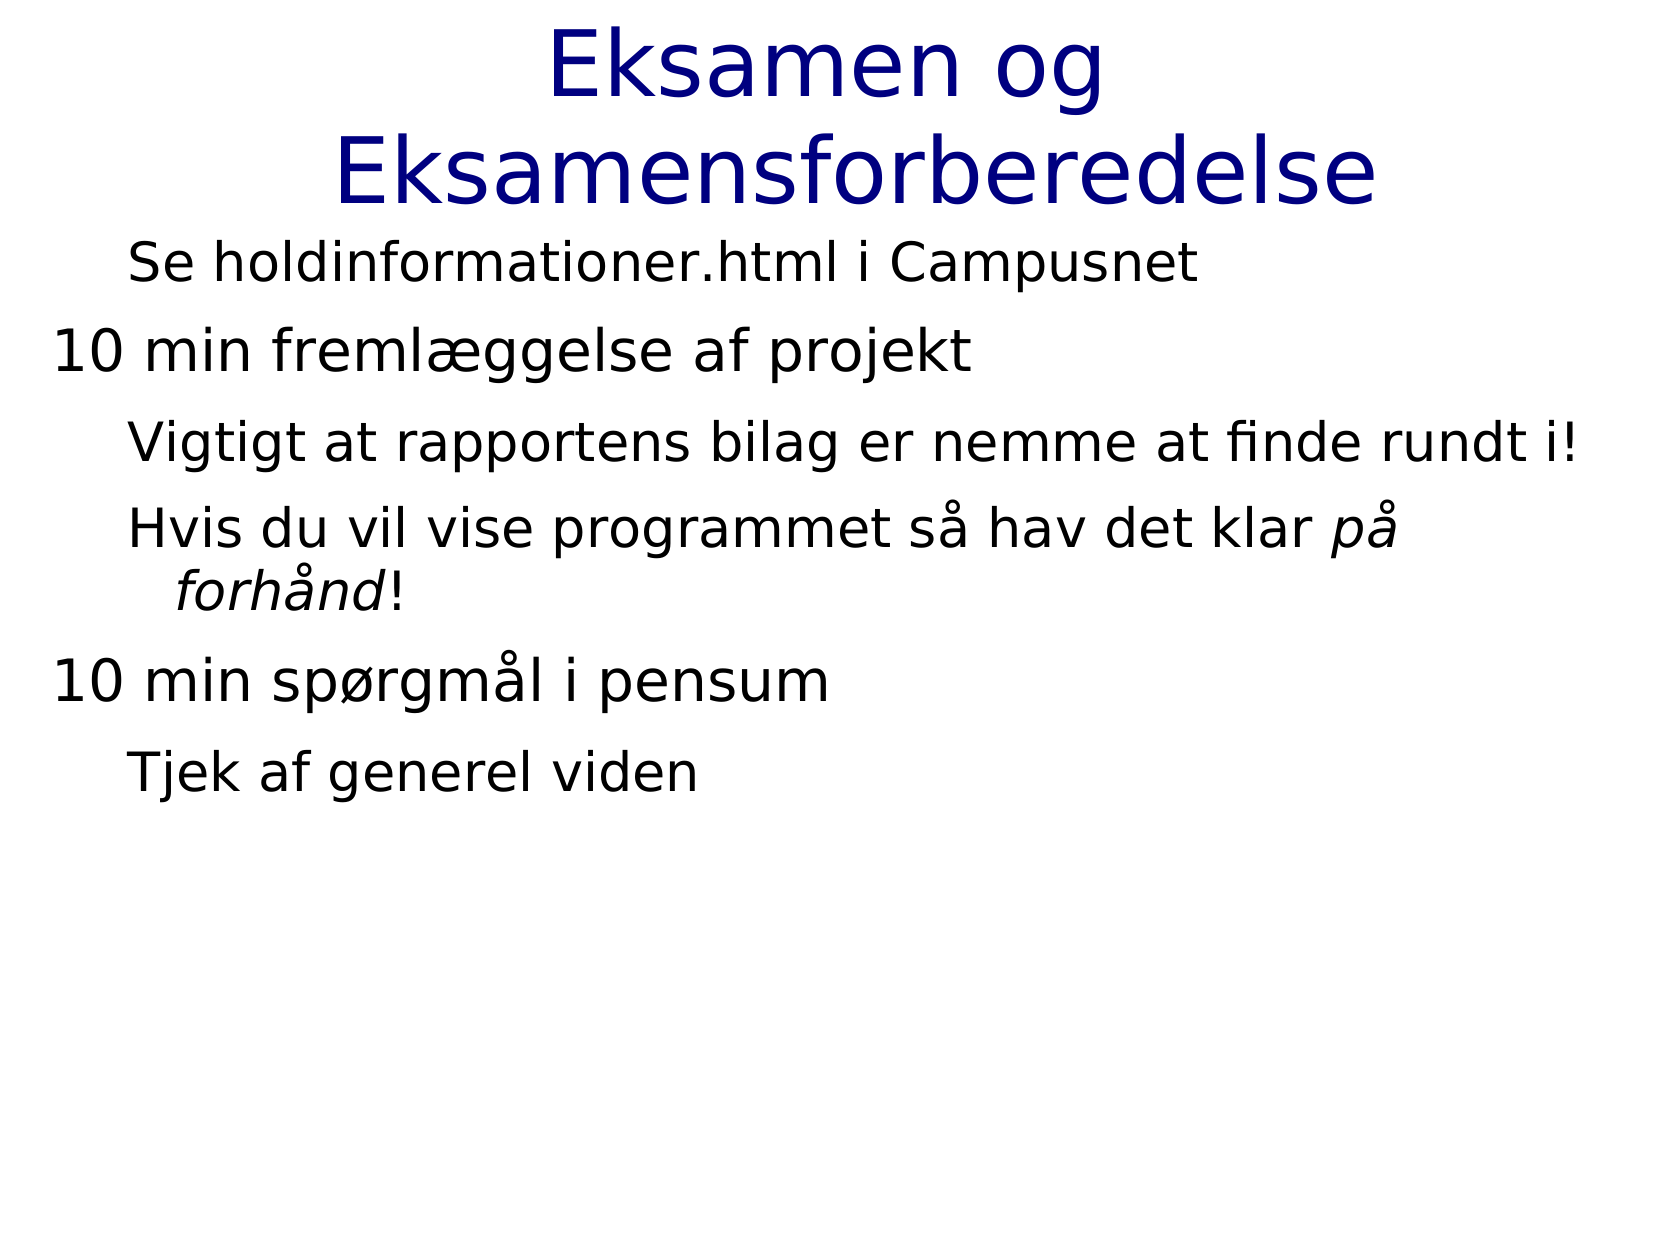

# Eksamen og Eksamensforberedelse
Se holdinformationer.html i Campusnet
10 min fremlæggelse af projekt
Vigtigt at rapportens bilag er nemme at finde rundt i!
Hvis du vil vise programmet så hav det klar på forhånd!
10 min spørgmål i pensum
Tjek af generel viden